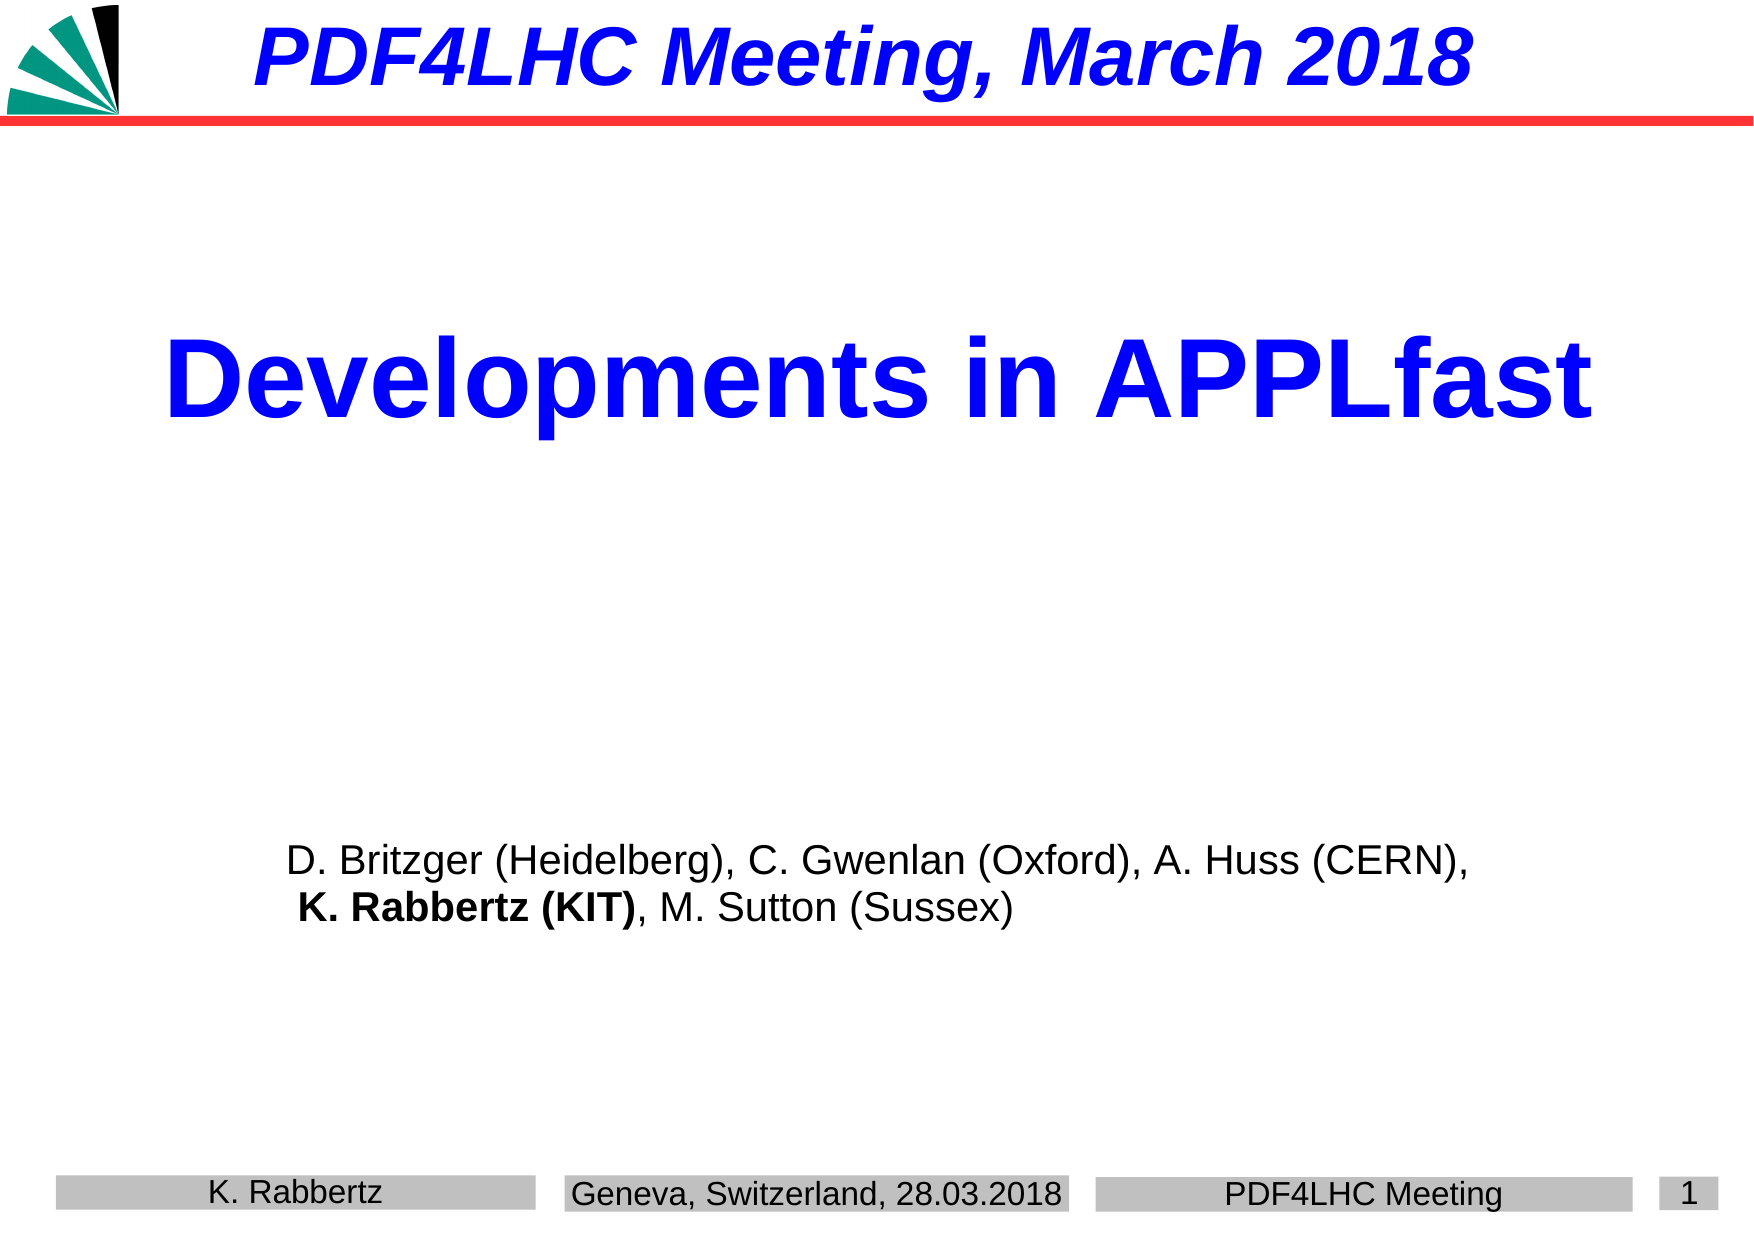

# PDF4LHC Meeting, March 2018
Developments in APPLfast
D. Britzger (Heidelberg), C. Gwenlan (Oxford), A. Huss (CERN),
 K. Rabbertz (KIT), M. Sutton (Sussex)